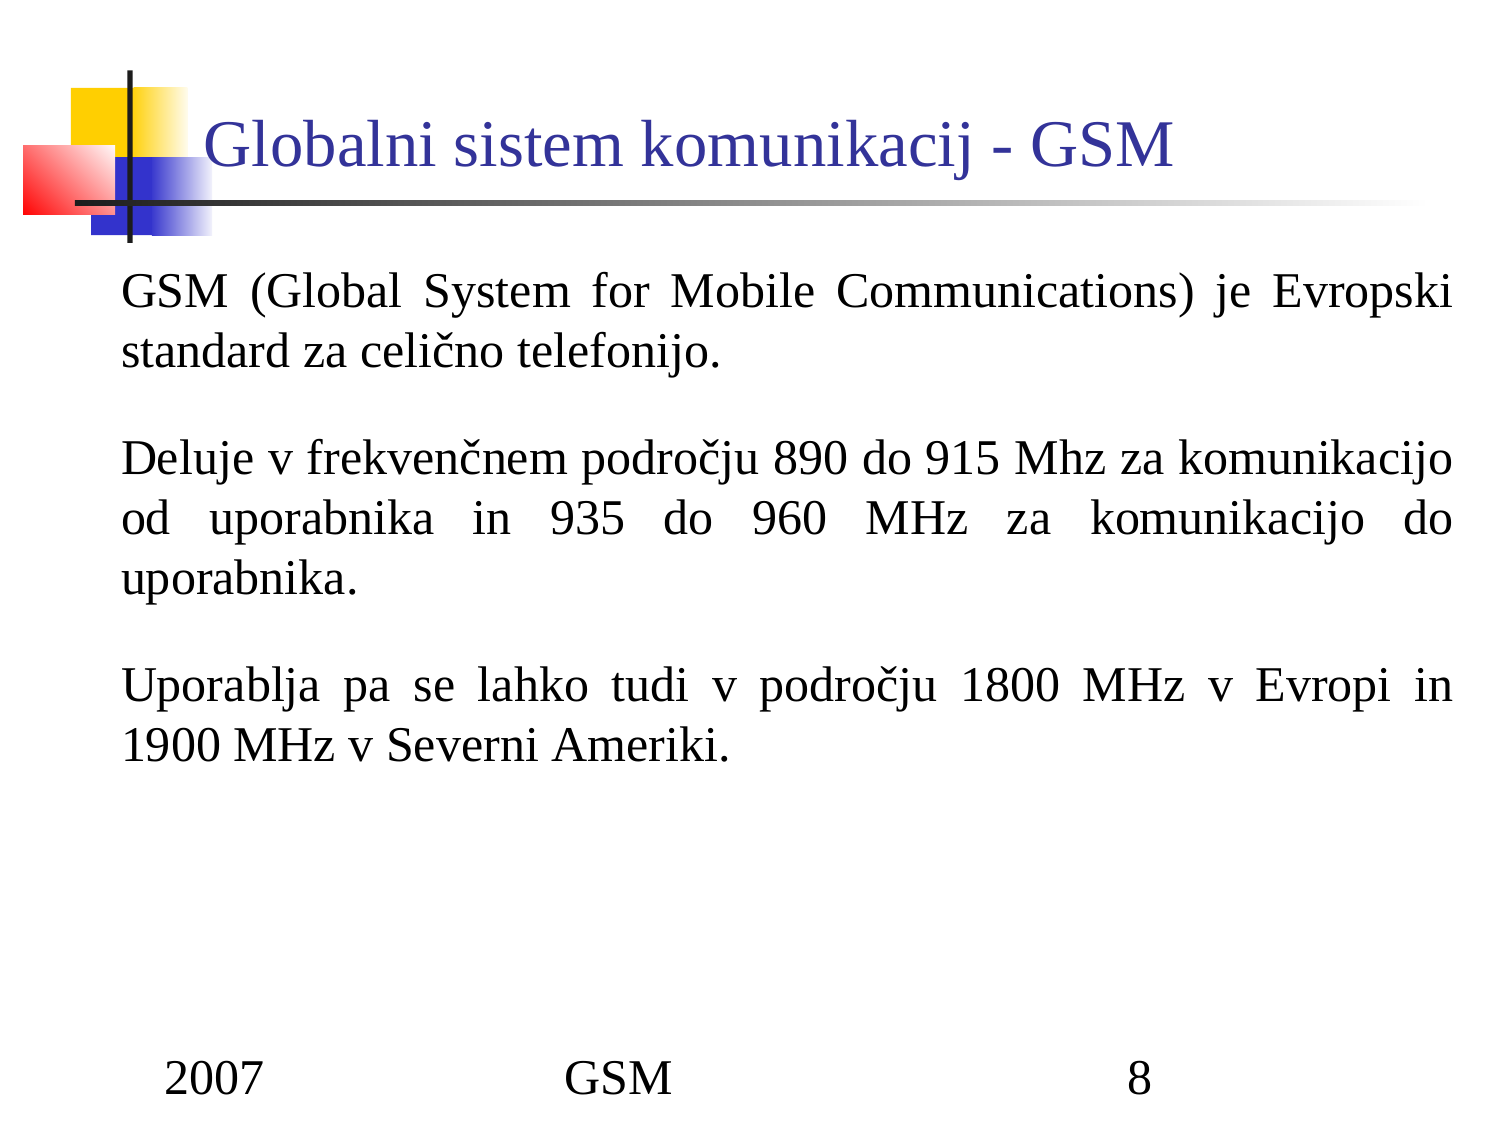

# Globalni sistem komunikacij - GSM
	GSM (Global System for Mobile Communications) je Evropski standard za celično telefonijo.
	Deluje v frekvenčnem področju 890 do 915 Mhz za komunikacijo od uporabnika in 935 do 960 MHz za komunikacijo do uporabnika.
	Uporablja pa se lahko tudi v področju 1800 MHz v Evropi in 1900 MHz v Severni Ameriki.
2007
GSM
8